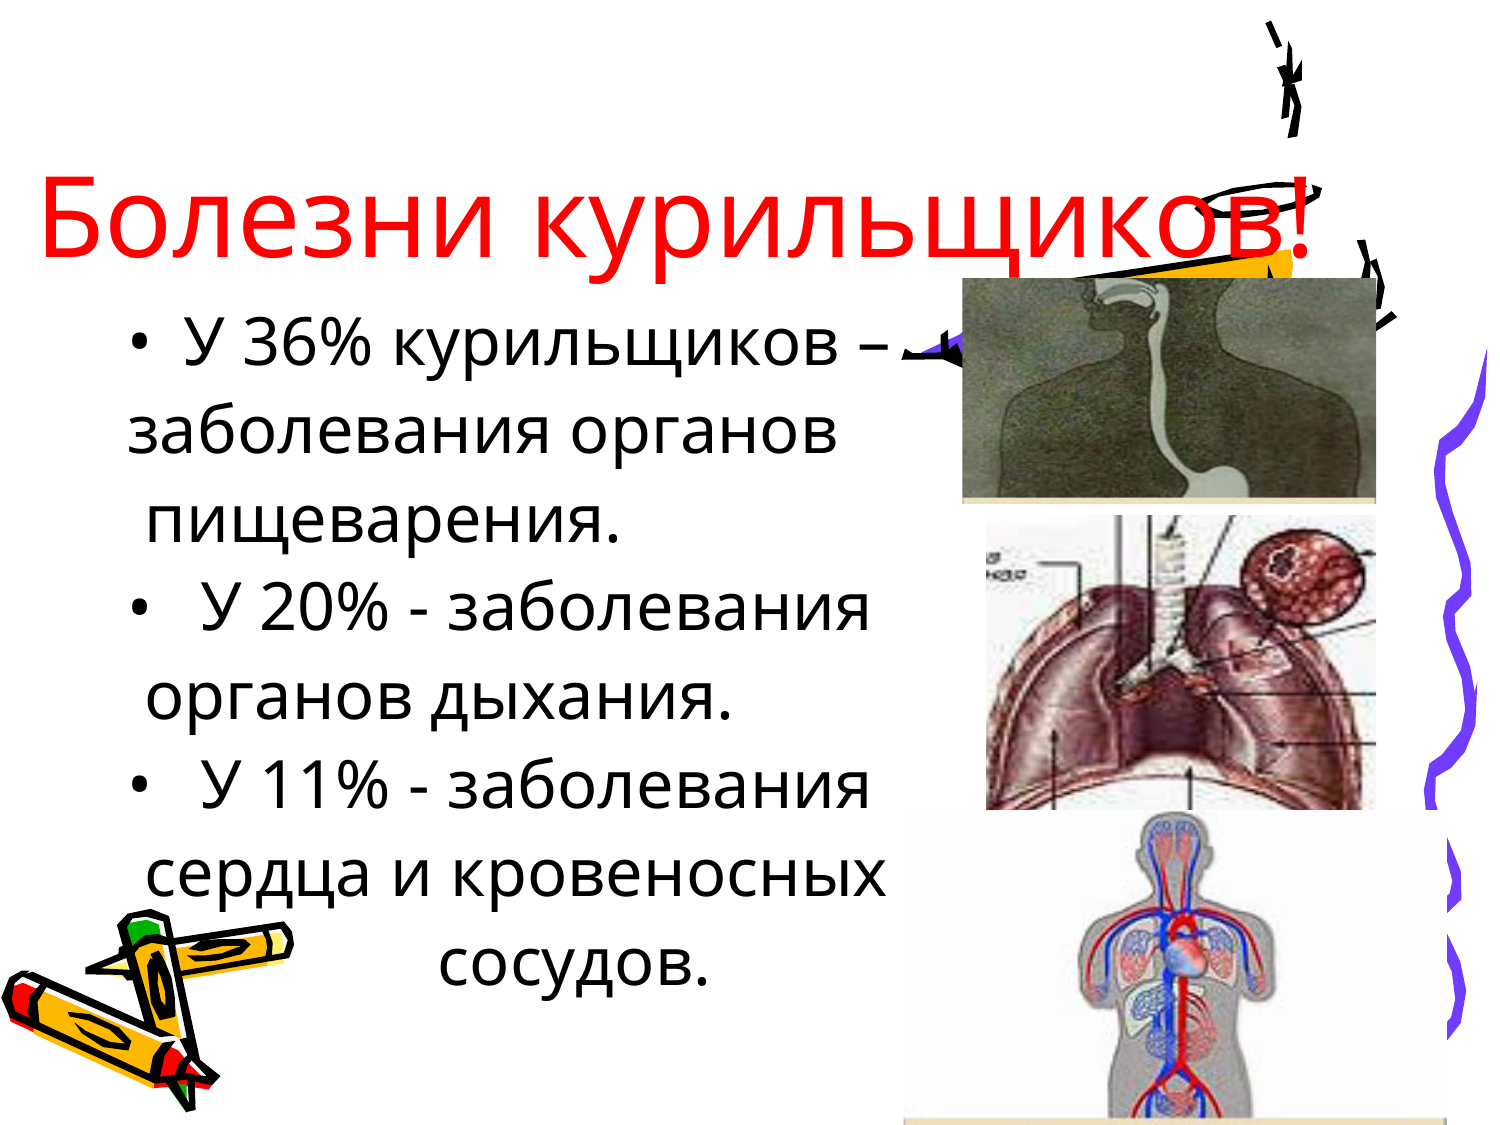

# Болезни курильщиков!
У 36% курильщиков –
заболевания органов
 пищеварения.
 У 20% - заболевания
 органов дыхания.
 У 11% - заболевания
 сердца и кровеносных
 сосудов.